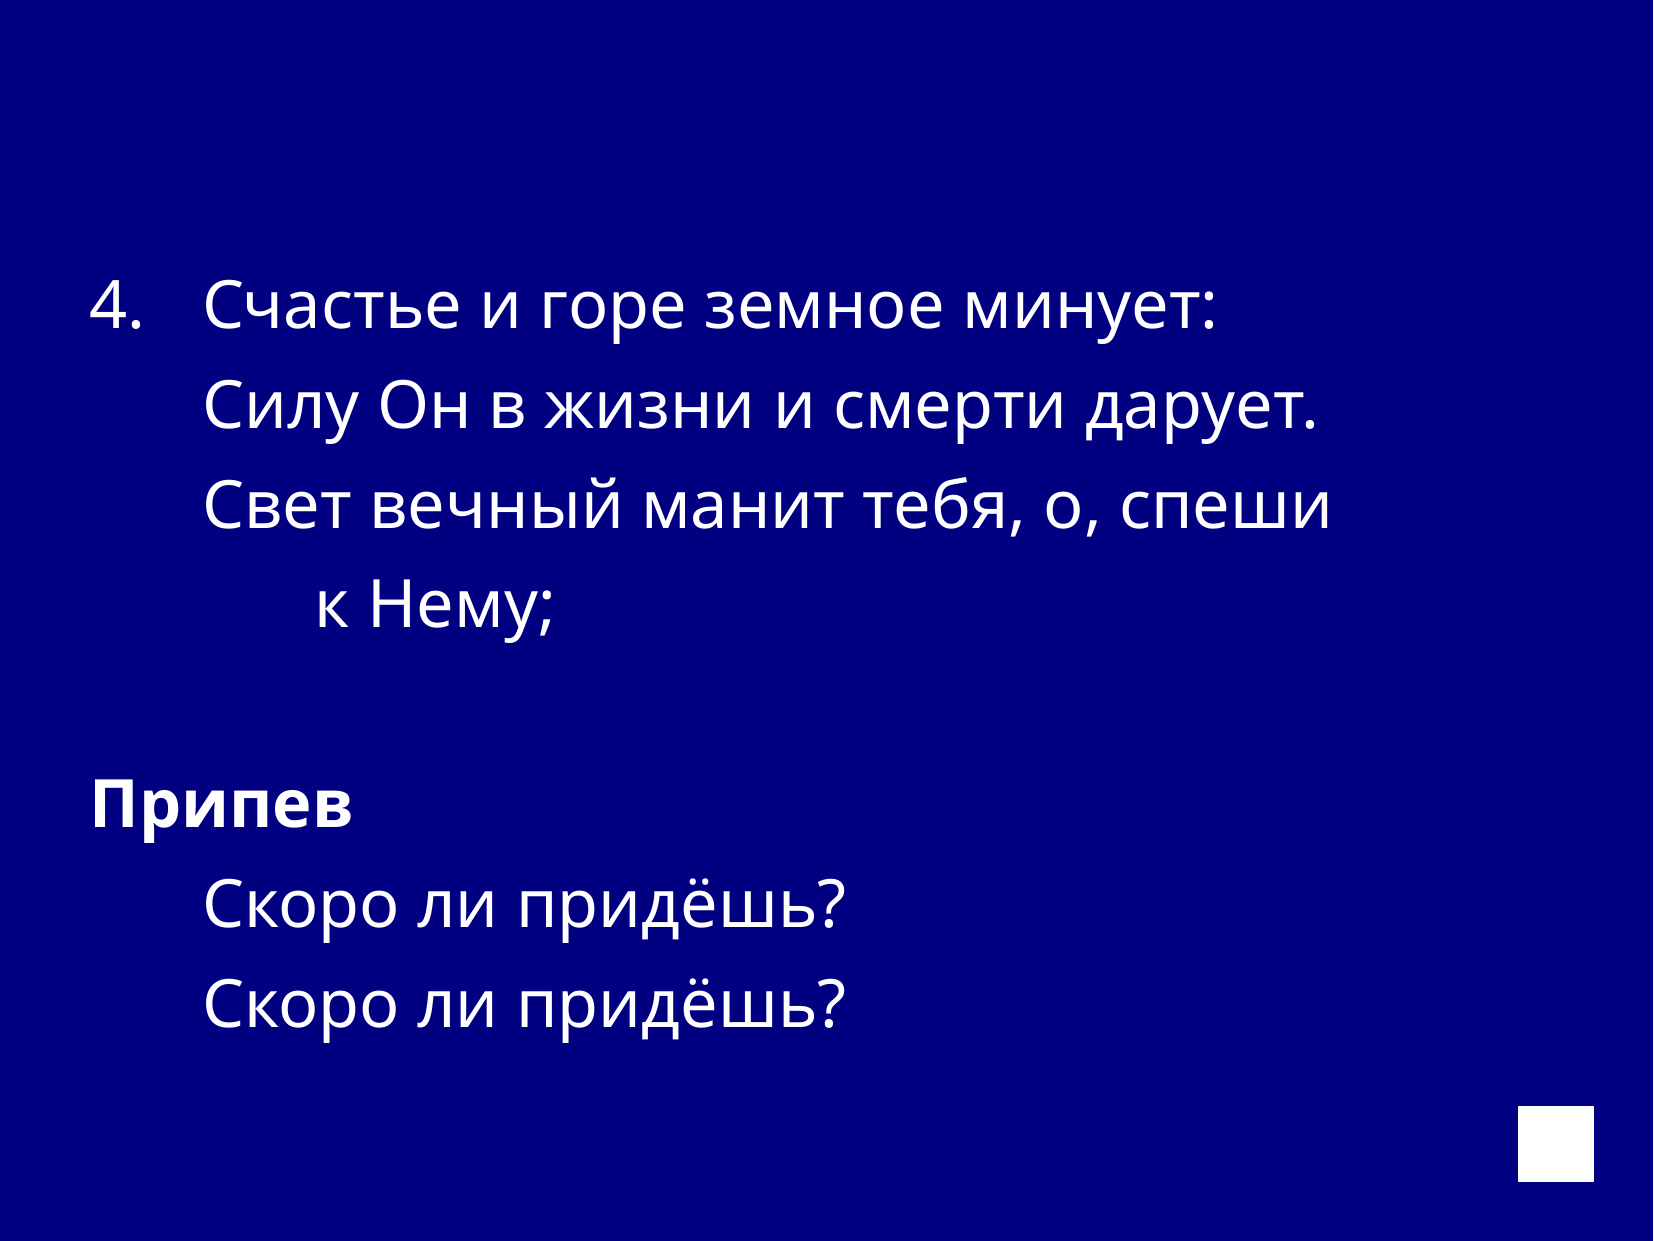

4.	Счастье и горе земное минует:
	Силу Он в жизни и смерти дарует.
	Свет вечный манит тебя, о, спеши
		к Нему;
Припев
	Скоро ли придёшь?
	Скоро ли придёшь?